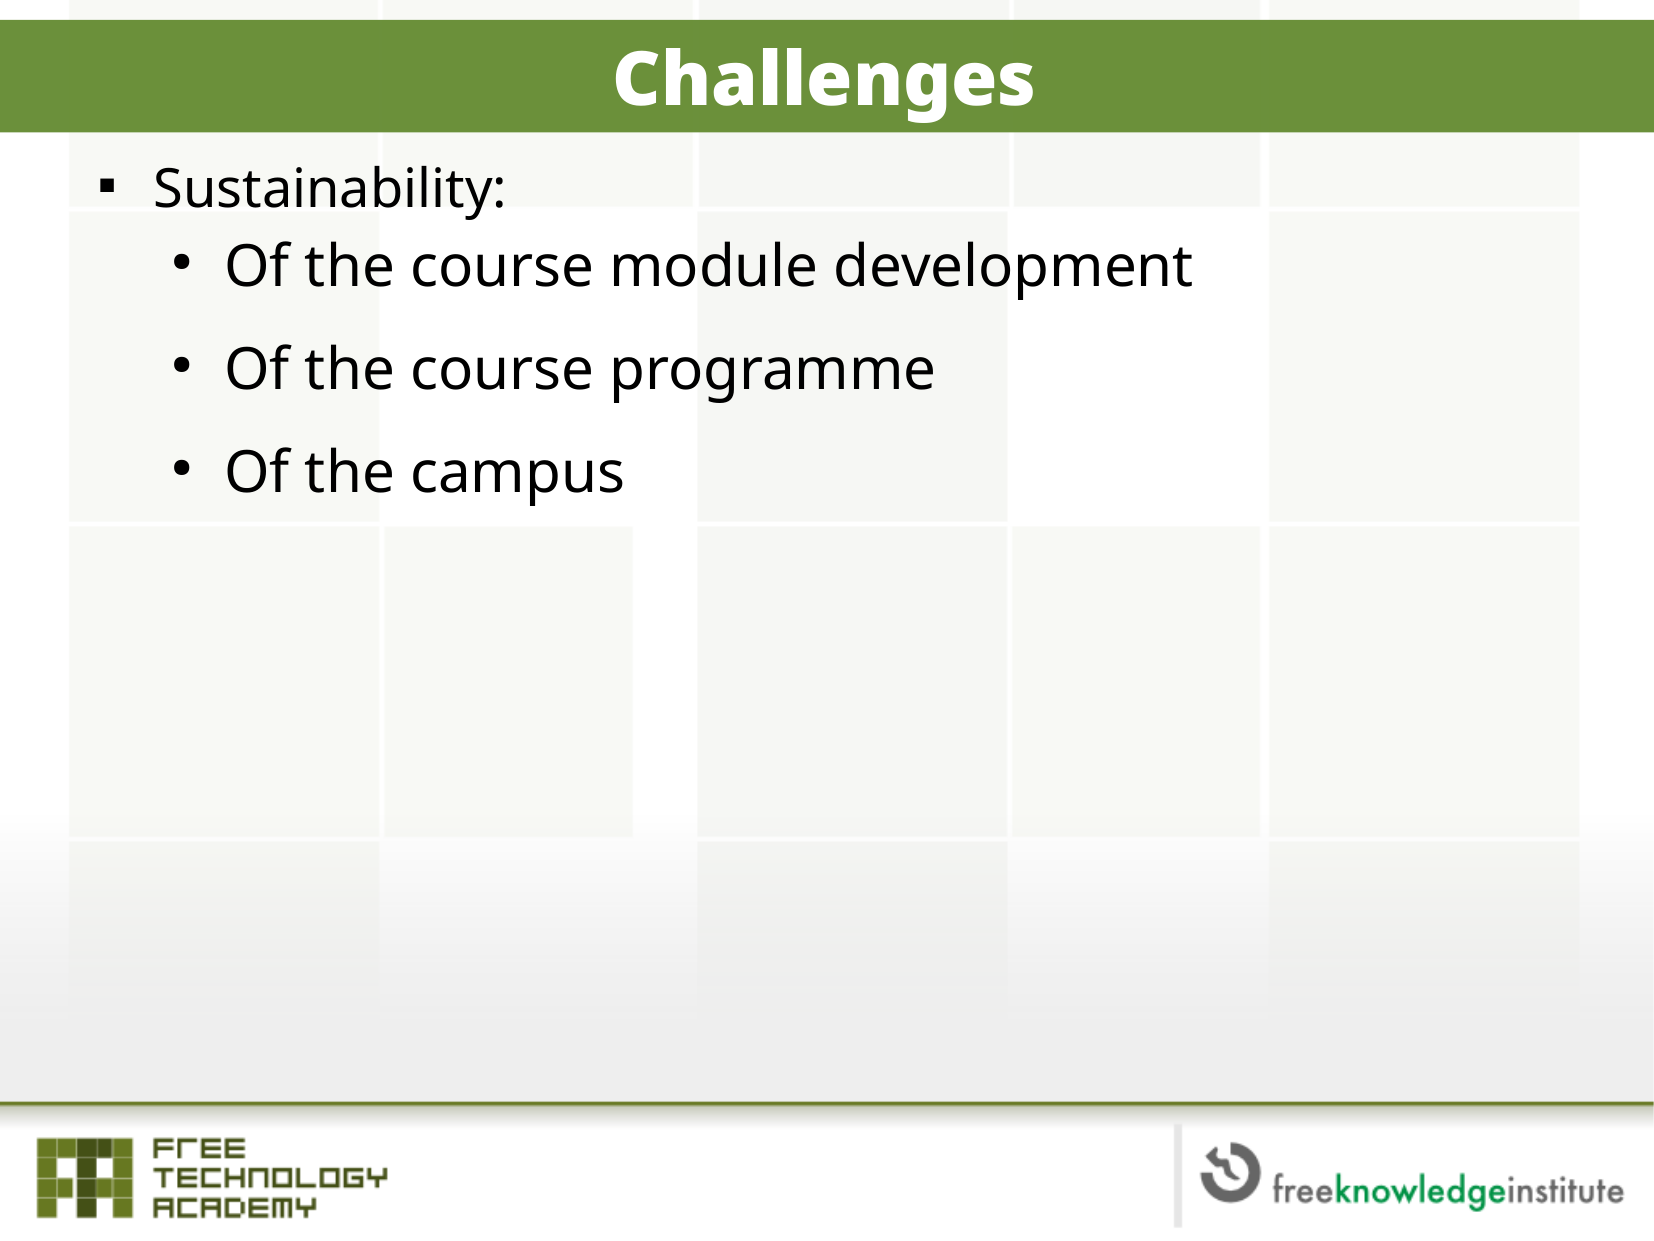

# Challenges
Sustainability:
Of the course module development
Of the course programme
Of the campus